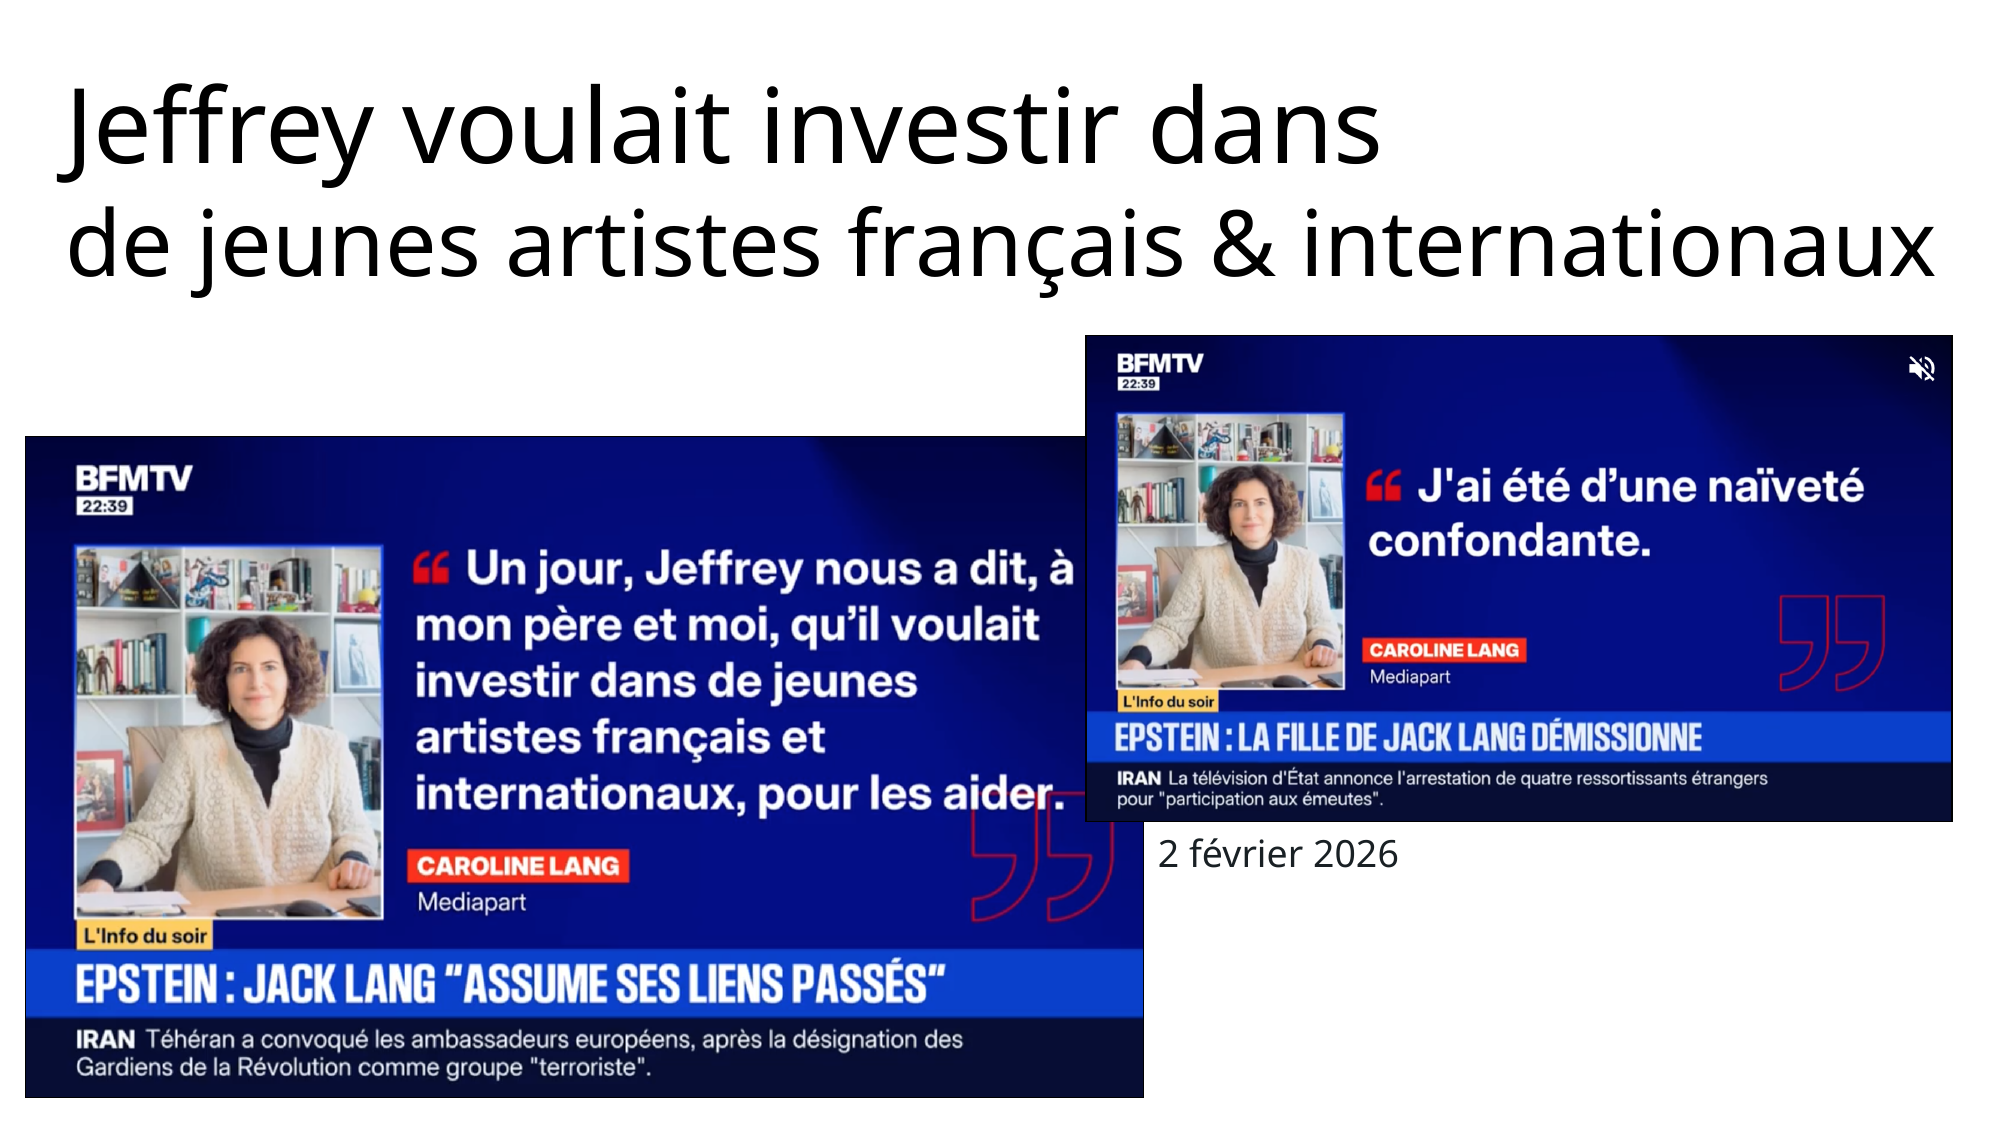

Jeffrey voulait investir dans
de jeunes artistes français & internationaux
2 février 2026